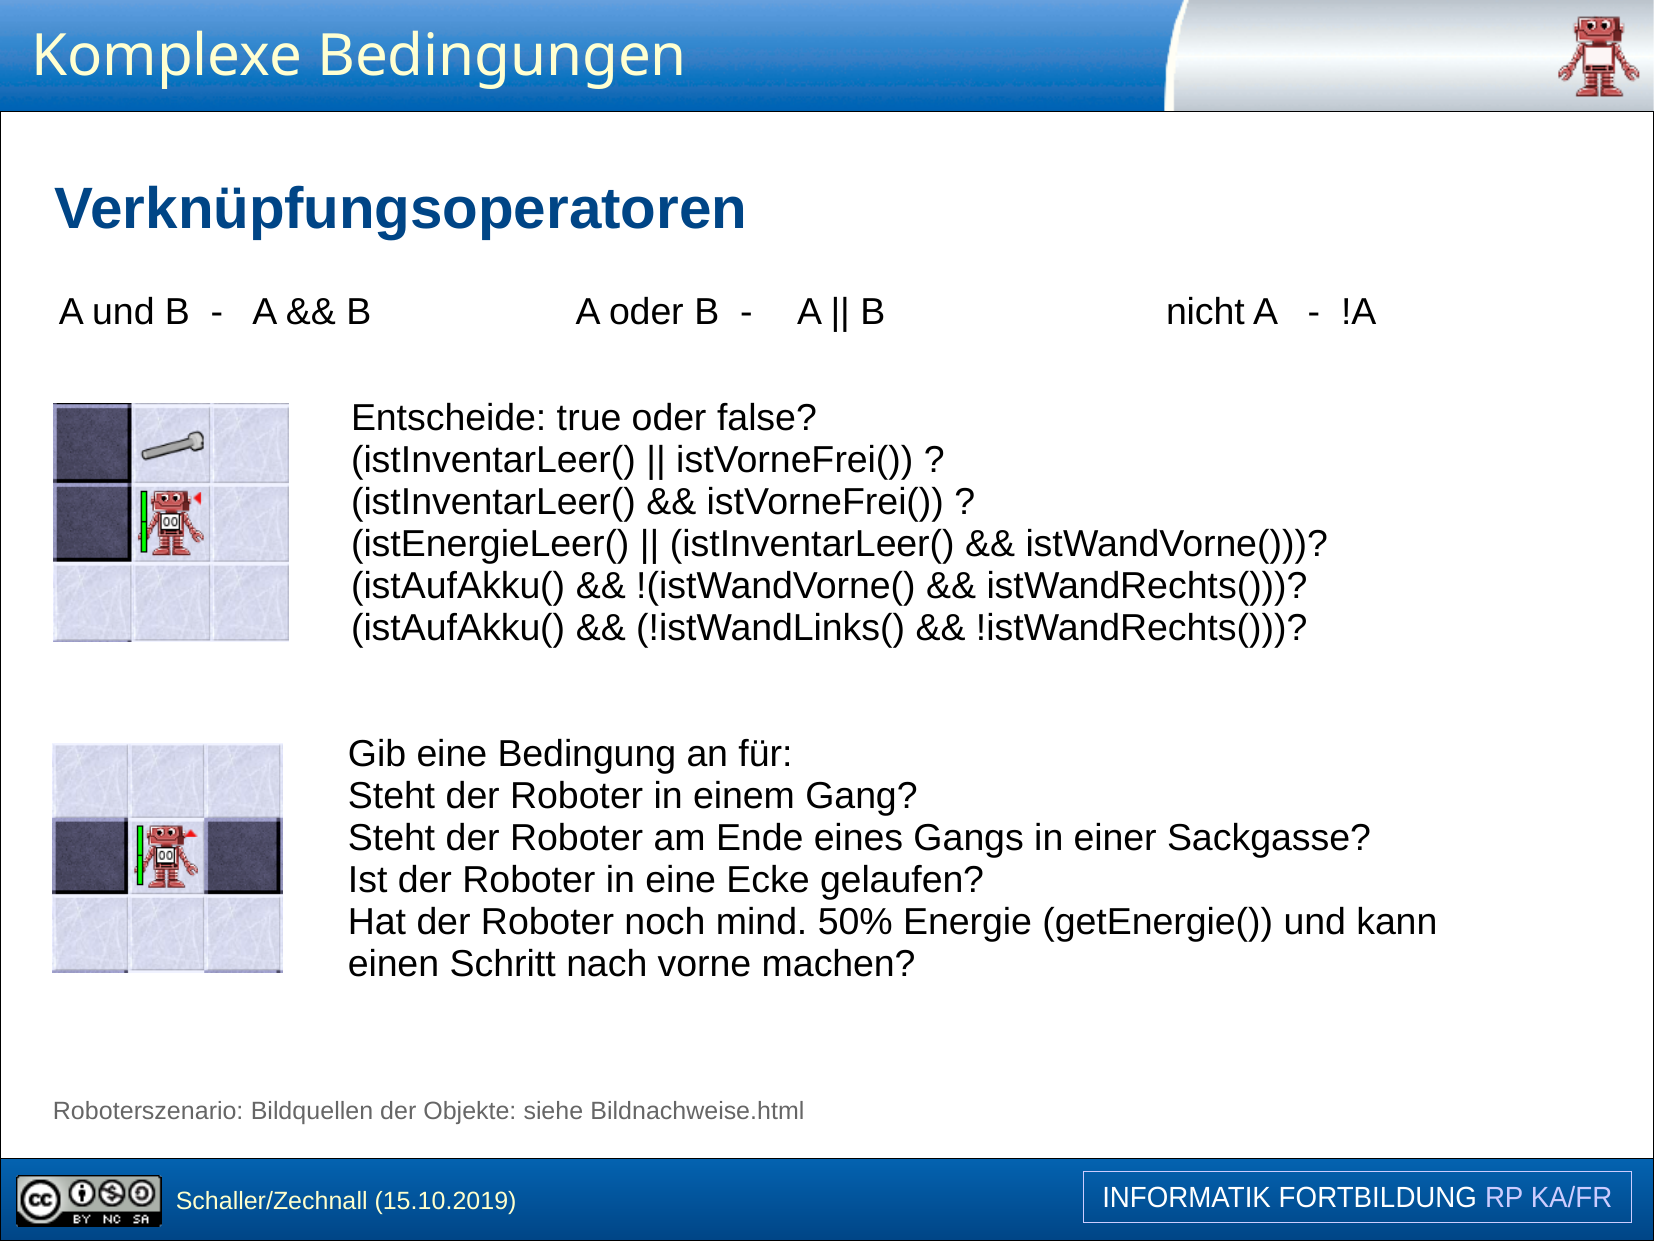

# Komplexe Bedingungen
Verknüpfungsoperatoren
A und B - A && B			A oder B - 	A || B				nicht A - !A
Entscheide: true oder false?
(istInventarLeer() || istVorneFrei()) ?
(istInventarLeer() && istVorneFrei()) ?
(istEnergieLeer() || (istInventarLeer() && istWandVorne()))?
(istAufAkku() && !(istWandVorne() && istWandRechts()))?
(istAufAkku() && (!istWandLinks() && !istWandRechts()))?
Gib eine Bedingung an für:
Steht der Roboter in einem Gang?
Steht der Roboter am Ende eines Gangs in einer Sackgasse?
Ist der Roboter in eine Ecke gelaufen?
Hat der Roboter noch mind. 50% Energie (getEnergie()) und kann
einen Schritt nach vorne machen?
Roboterszenario: Bildquellen der Objekte: siehe Bildnachweise.html
7
23.04.2009